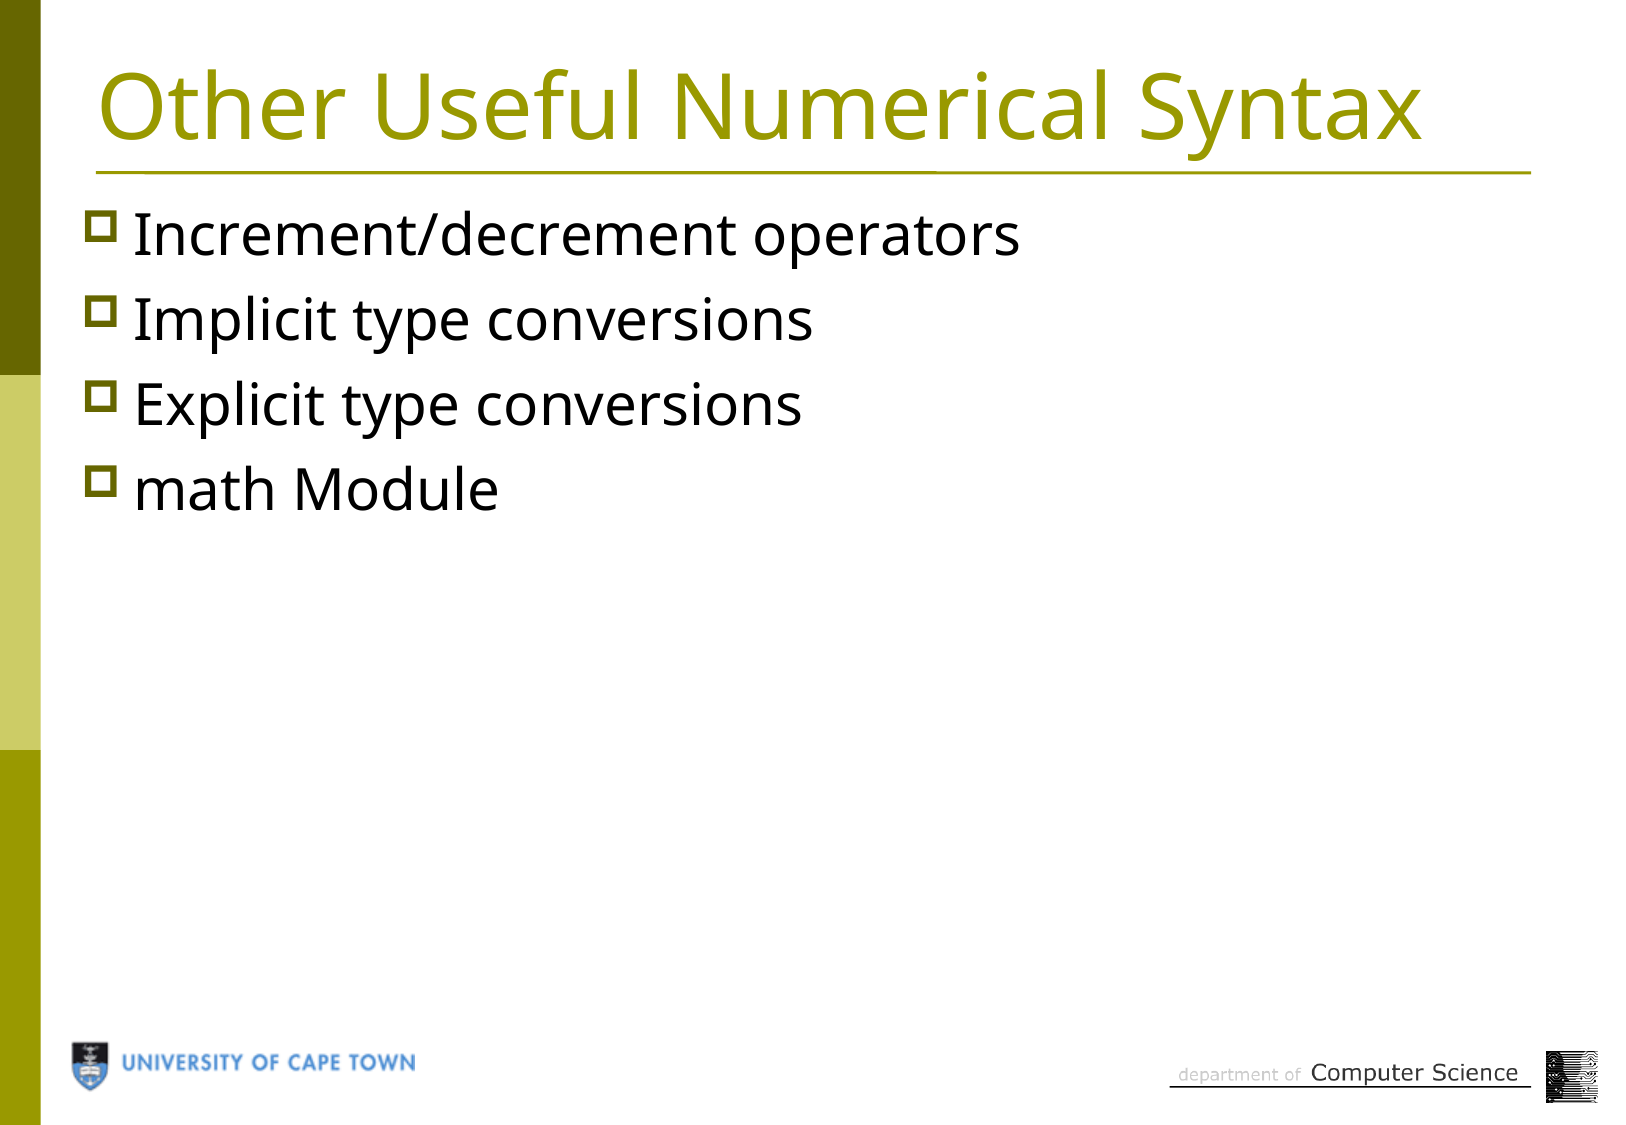

# Other Useful Numerical Syntax
Increment/decrement operators
Implicit type conversions
Explicit type conversions
math Module